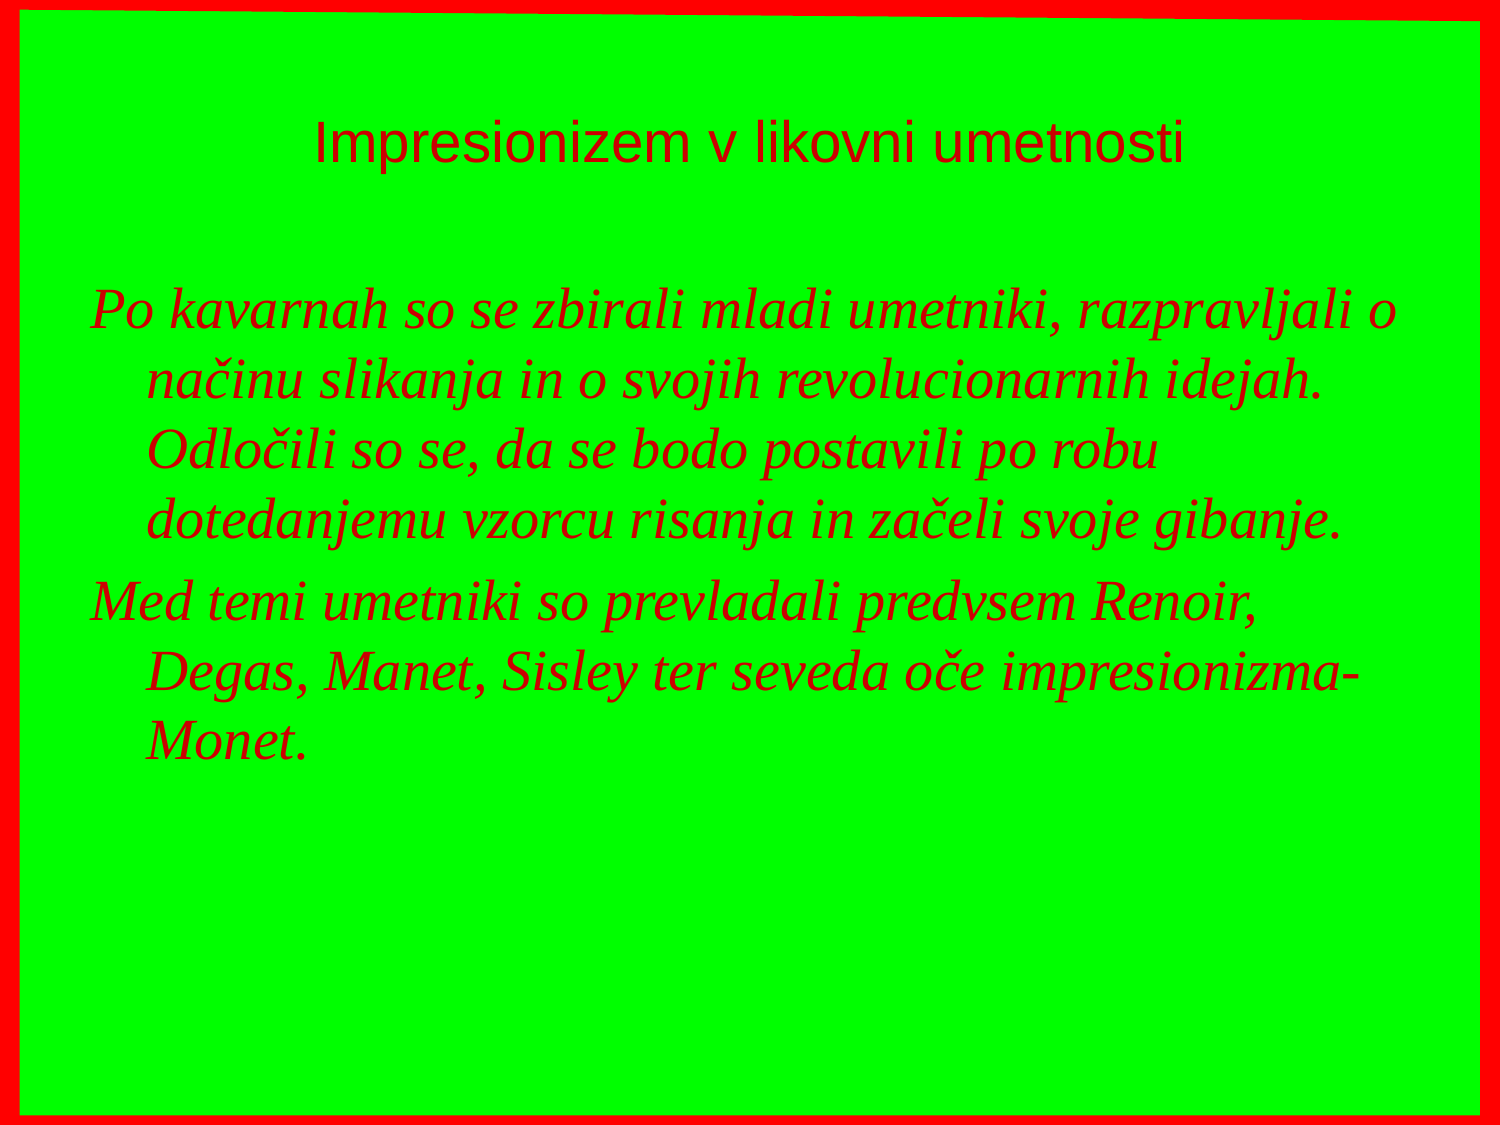

# Impresionizem v likovni umetnosti
Po kavarnah so se zbirali mladi umetniki, razpravljali o načinu slikanja in o svojih revolucionarnih idejah. Odločili so se, da se bodo postavili po robu dotedanjemu vzorcu risanja in začeli svoje gibanje.
Med temi umetniki so prevladali predvsem Renoir, Degas, Manet, Sisley ter seveda oče impresionizma- Monet.